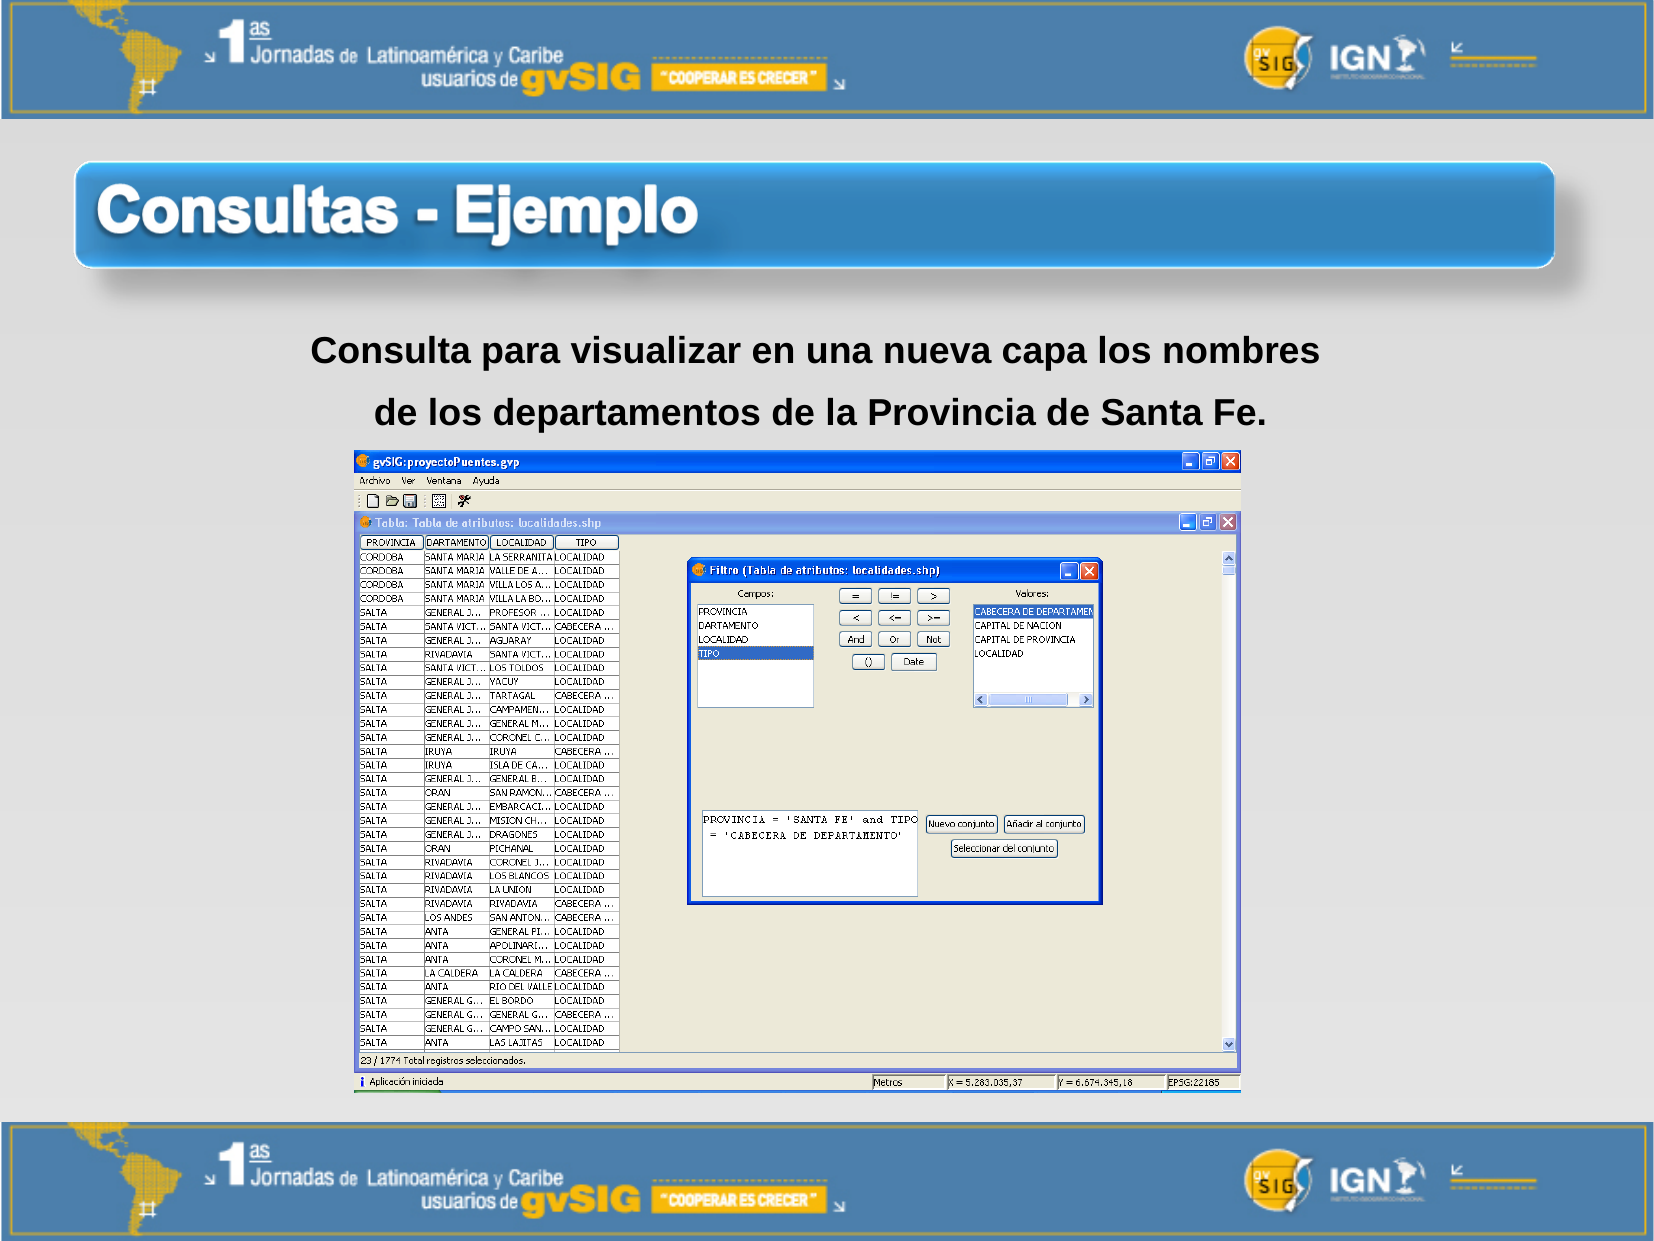

Consulta para visualizar en una nueva capa los nombres
de los departamentos de la Provincia de Santa Fe.